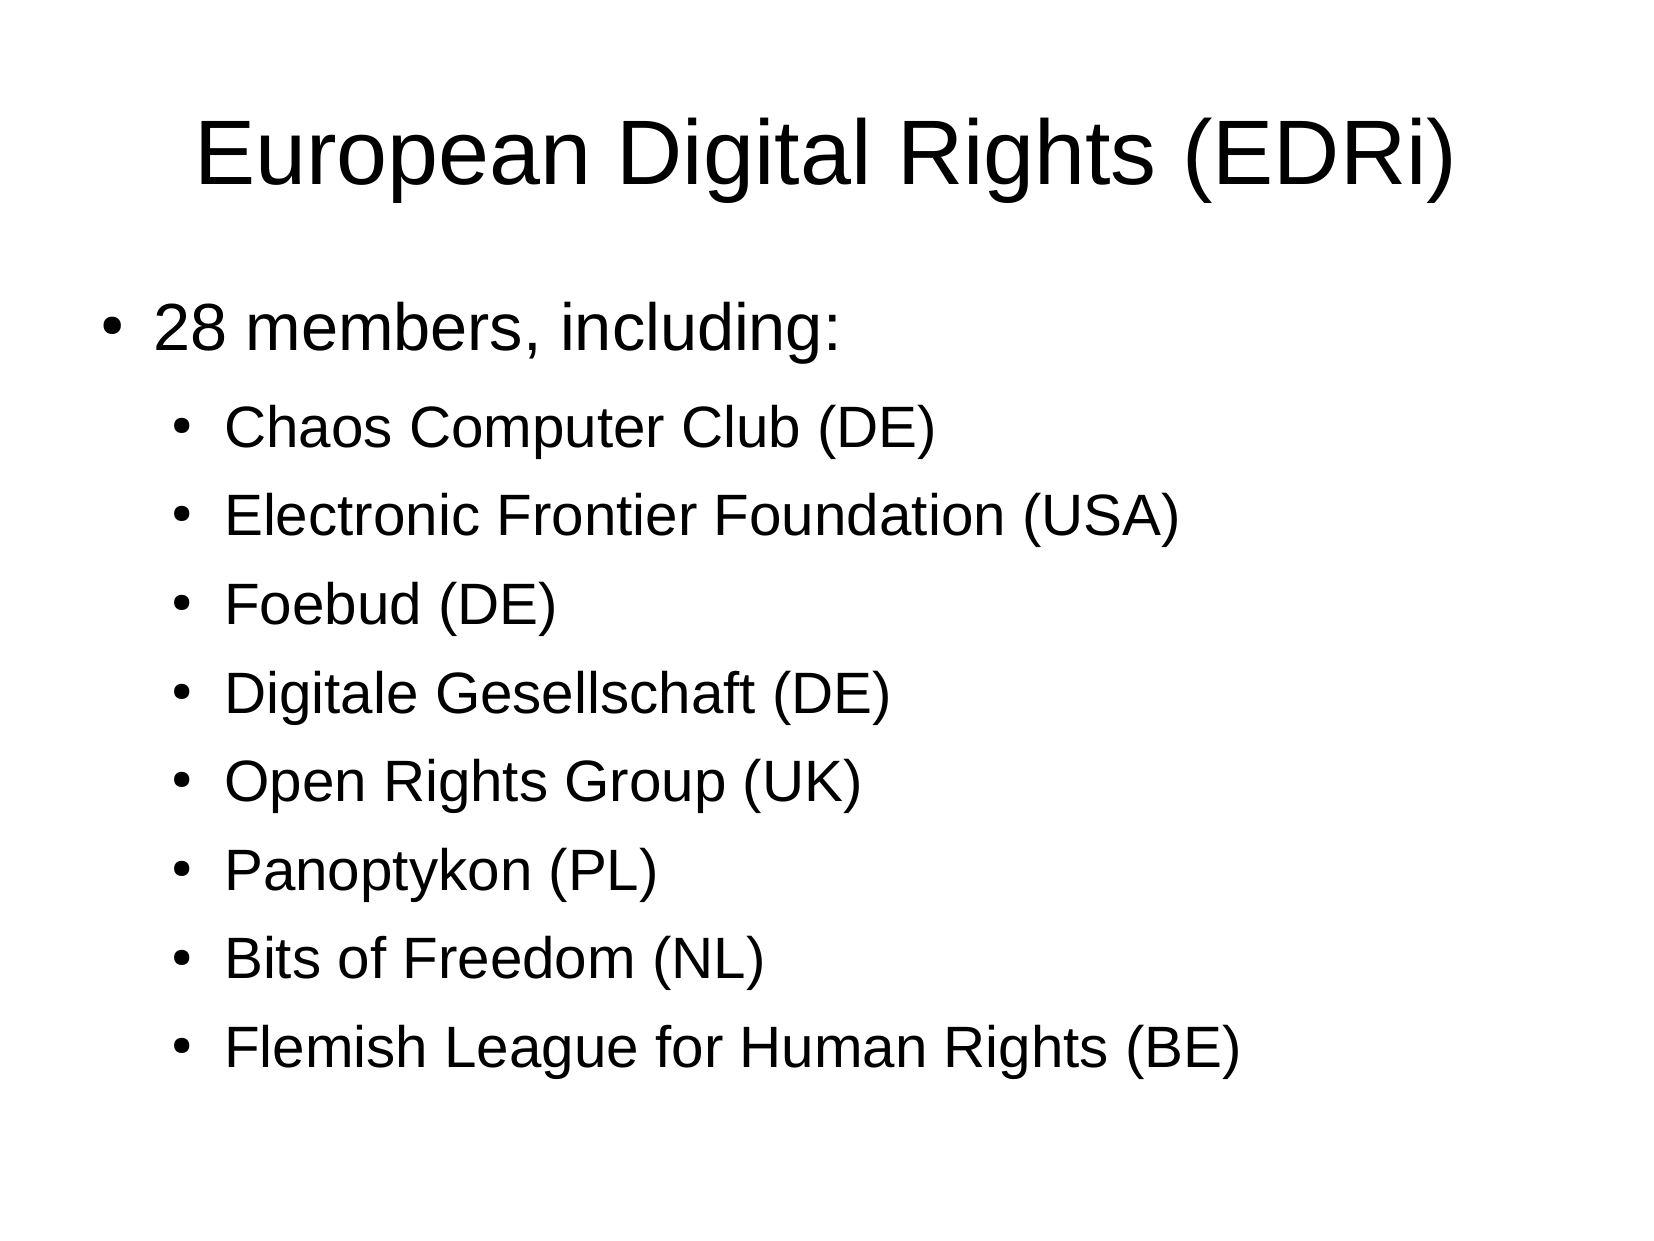

# European Digital Rights (EDRi)
28 members, including:
Chaos Computer Club (DE)
Electronic Frontier Foundation (USA)
Foebud (DE)
Digitale Gesellschaft (DE)
Open Rights Group (UK)
Panoptykon (PL)
Bits of Freedom (NL)
Flemish League for Human Rights (BE)